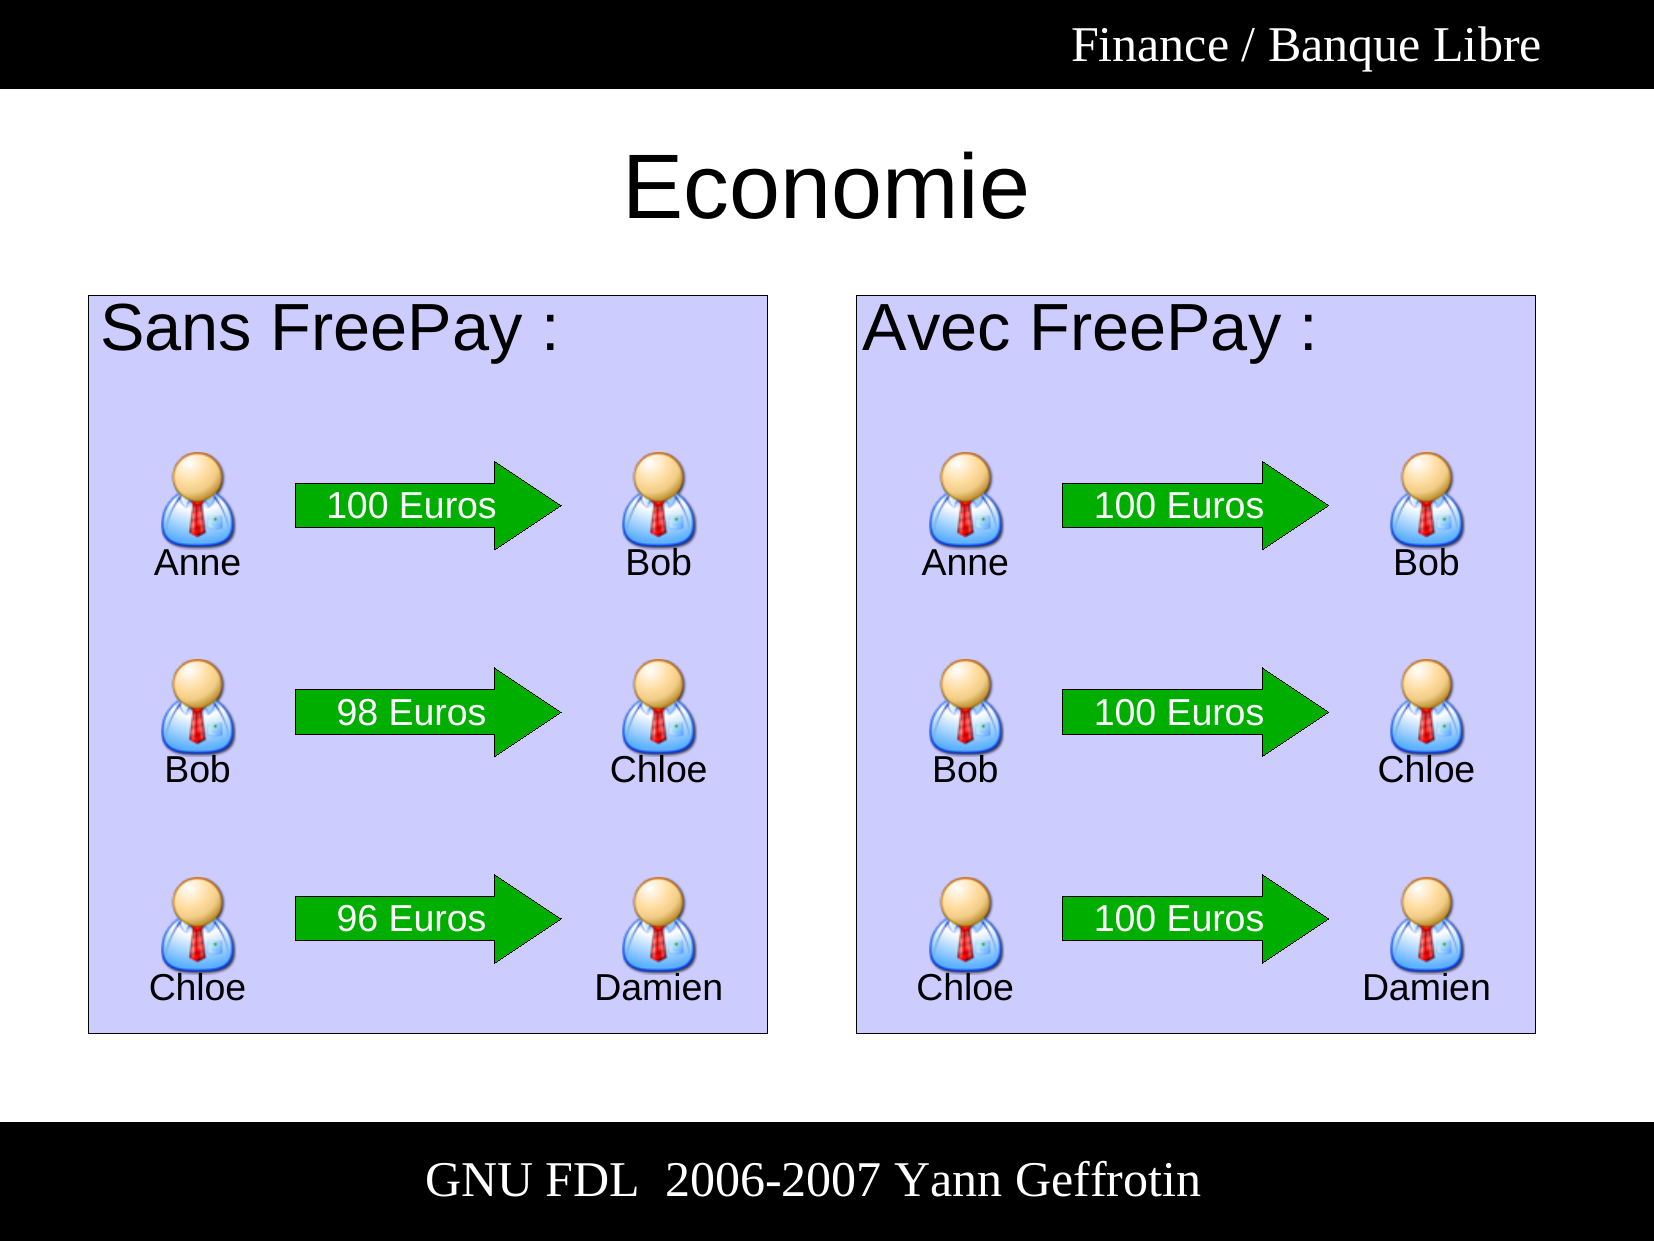

# Economie
Sans FreePay :
Avec FreePay :
Anne
Bob
Anne
Bob
100 Euros
100 Euros
Bob
Chloe
Bob
Chloe
98 Euros
100 Euros
Chloe
96 Euros
Damien
Chloe
100 Euros
Damien